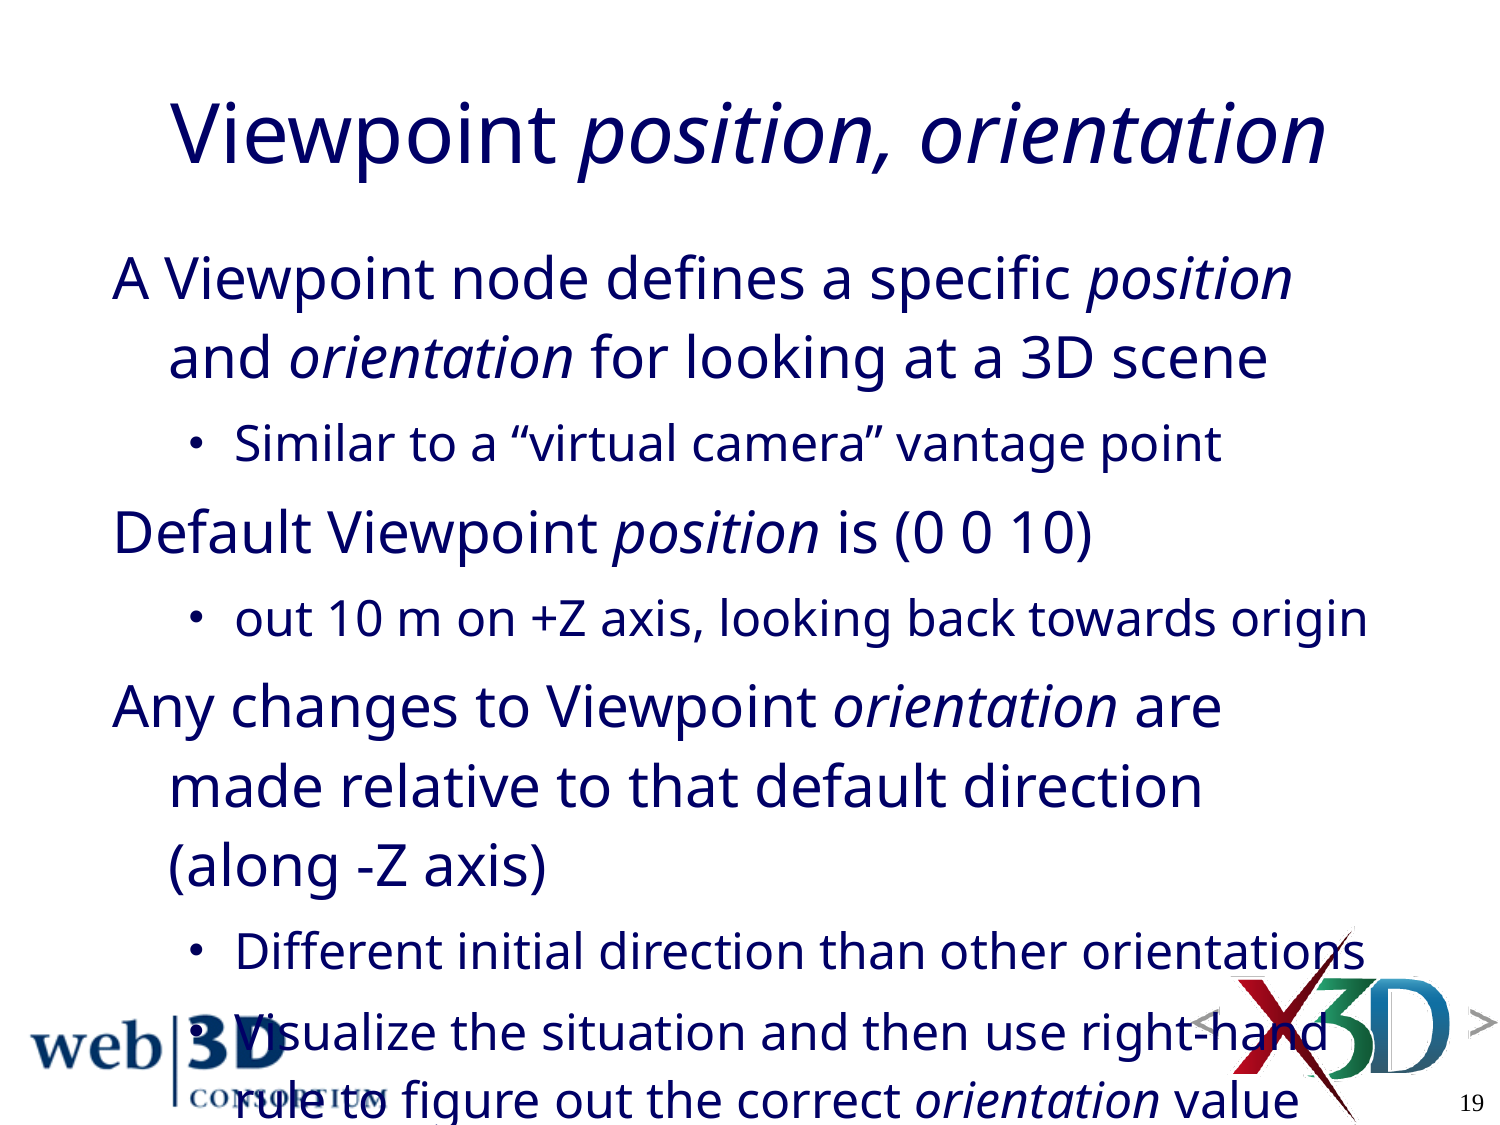

Viewpoint position, orientation
# A Viewpoint node defines a specific position and orientation for looking at a 3D scene
Similar to a “virtual camera” vantage point
Default Viewpoint position is (0 0 10)
out 10 m on +Z axis, looking back towards origin
Any changes to Viewpoint orientation are made relative to that default direction (along -Z axis)
Different initial direction than other orientations
Visualize the situation and then use right-hand rule to figure out the correct orientation value